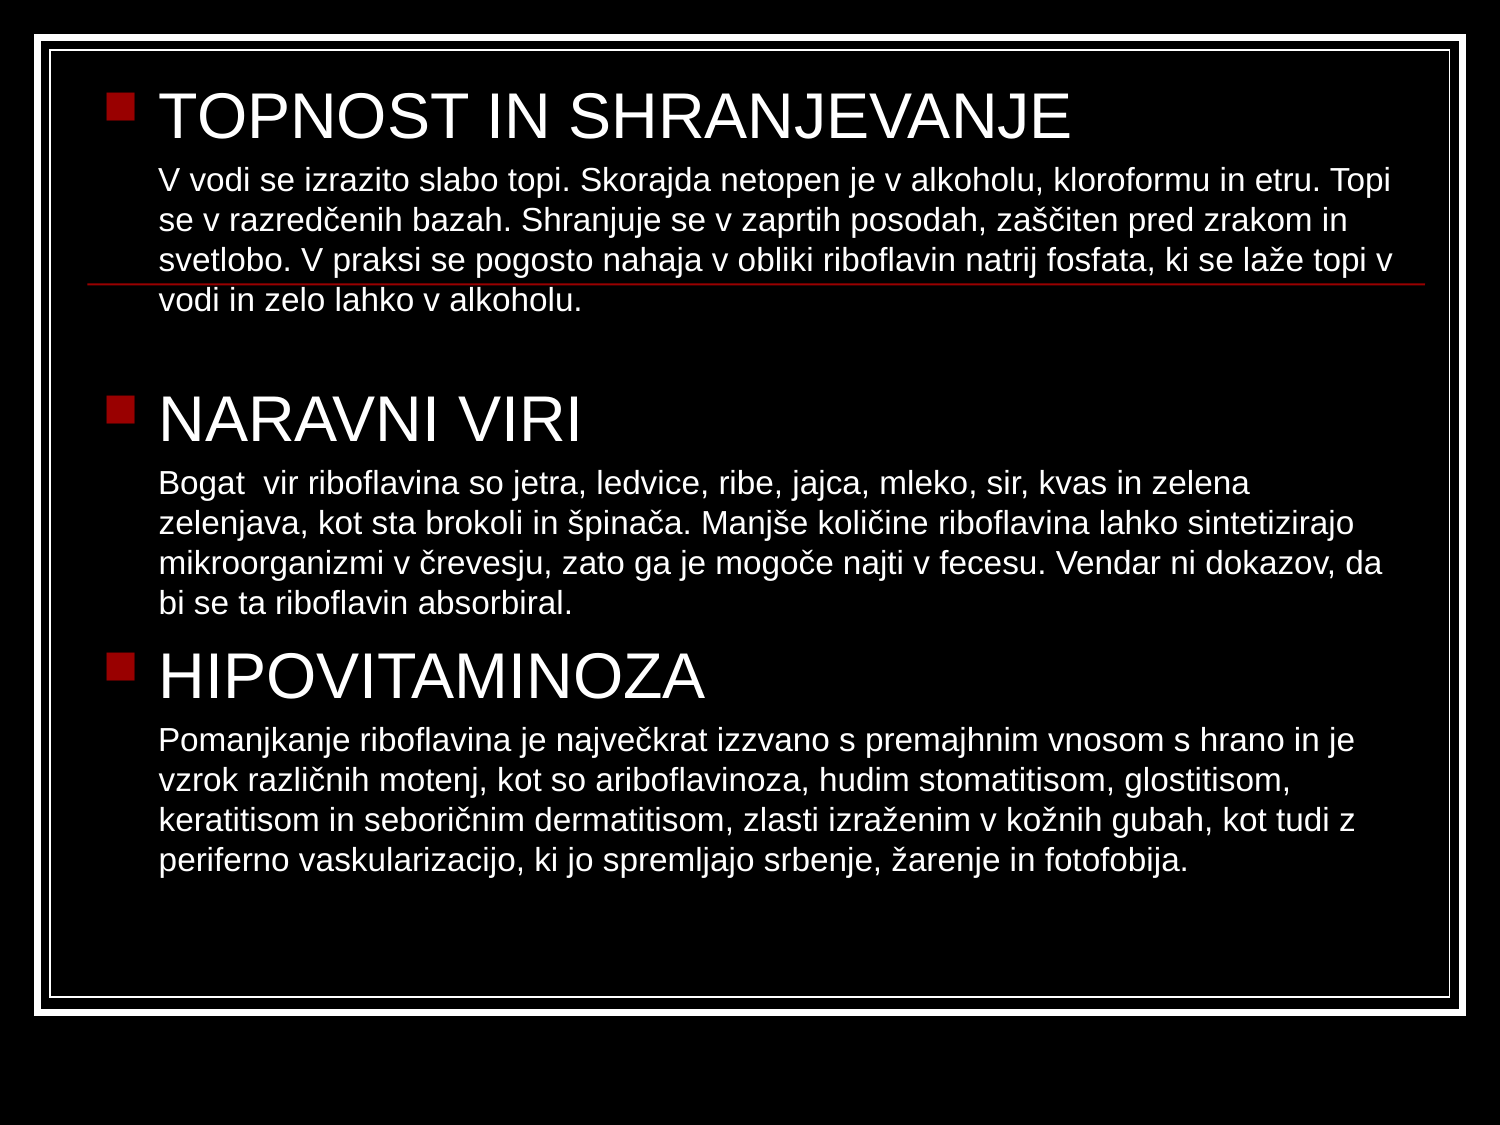

# TOPNOST IN SHRANJEVANJE
 V vodi se izrazito slabo topi. Skorajda netopen je v alkoholu, kloroformu in etru. Topi se v razredčenih bazah. Shranjuje se v zaprtih posodah, zaščiten pred zrakom in svetlobo. V praksi se pogosto nahaja v obliki riboflavin natrij fosfata, ki se laže topi v vodi in zelo lahko v alkoholu.
NARAVNI VIRI
 Bogat vir riboflavina so jetra, ledvice, ribe, jajca, mleko, sir, kvas in zelena zelenjava, kot sta brokoli in špinača. Manjše količine riboflavina lahko sintetizirajo mikroorganizmi v črevesju, zato ga je mogoče najti v fecesu. Vendar ni dokazov, da bi se ta riboflavin absorbiral.
HIPOVITAMINOZA
 Pomanjkanje riboflavina je največkrat izzvano s premajhnim vnosom s hrano in je vzrok različnih motenj, kot so ariboflavinoza, hudim stomatitisom, glostitisom, keratitisom in seboričnim dermatitisom, zlasti izraženim v kožnih gubah, kot tudi z periferno vaskularizacijo, ki jo spremljajo srbenje, žarenje in fotofobija.